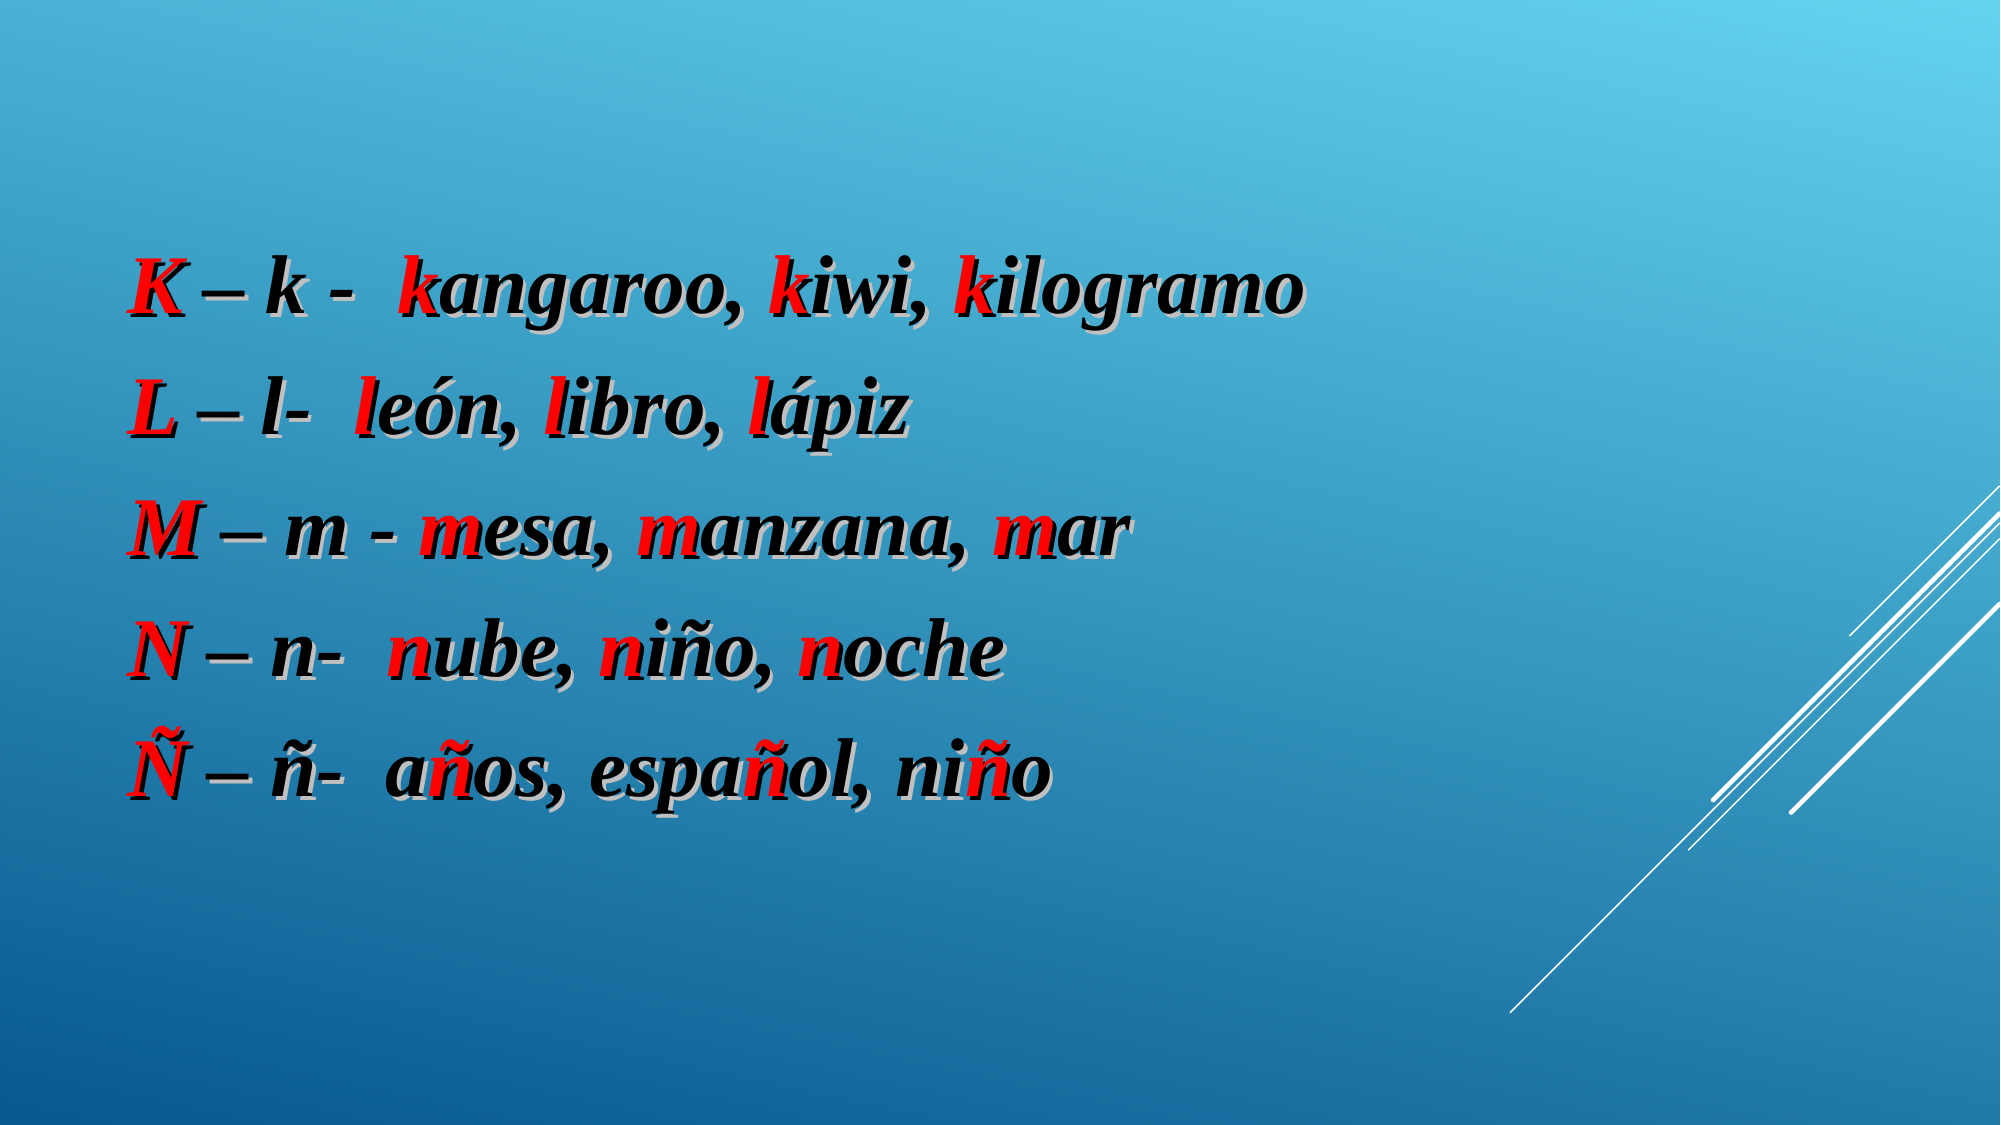

# K – k - kangaroo, kiwi, kilogramo
L – l- león, libro, lápiz
M – m - mesa, manzana, mar
N – n- nube, niño, noche
Ñ – ñ- años, español, niño